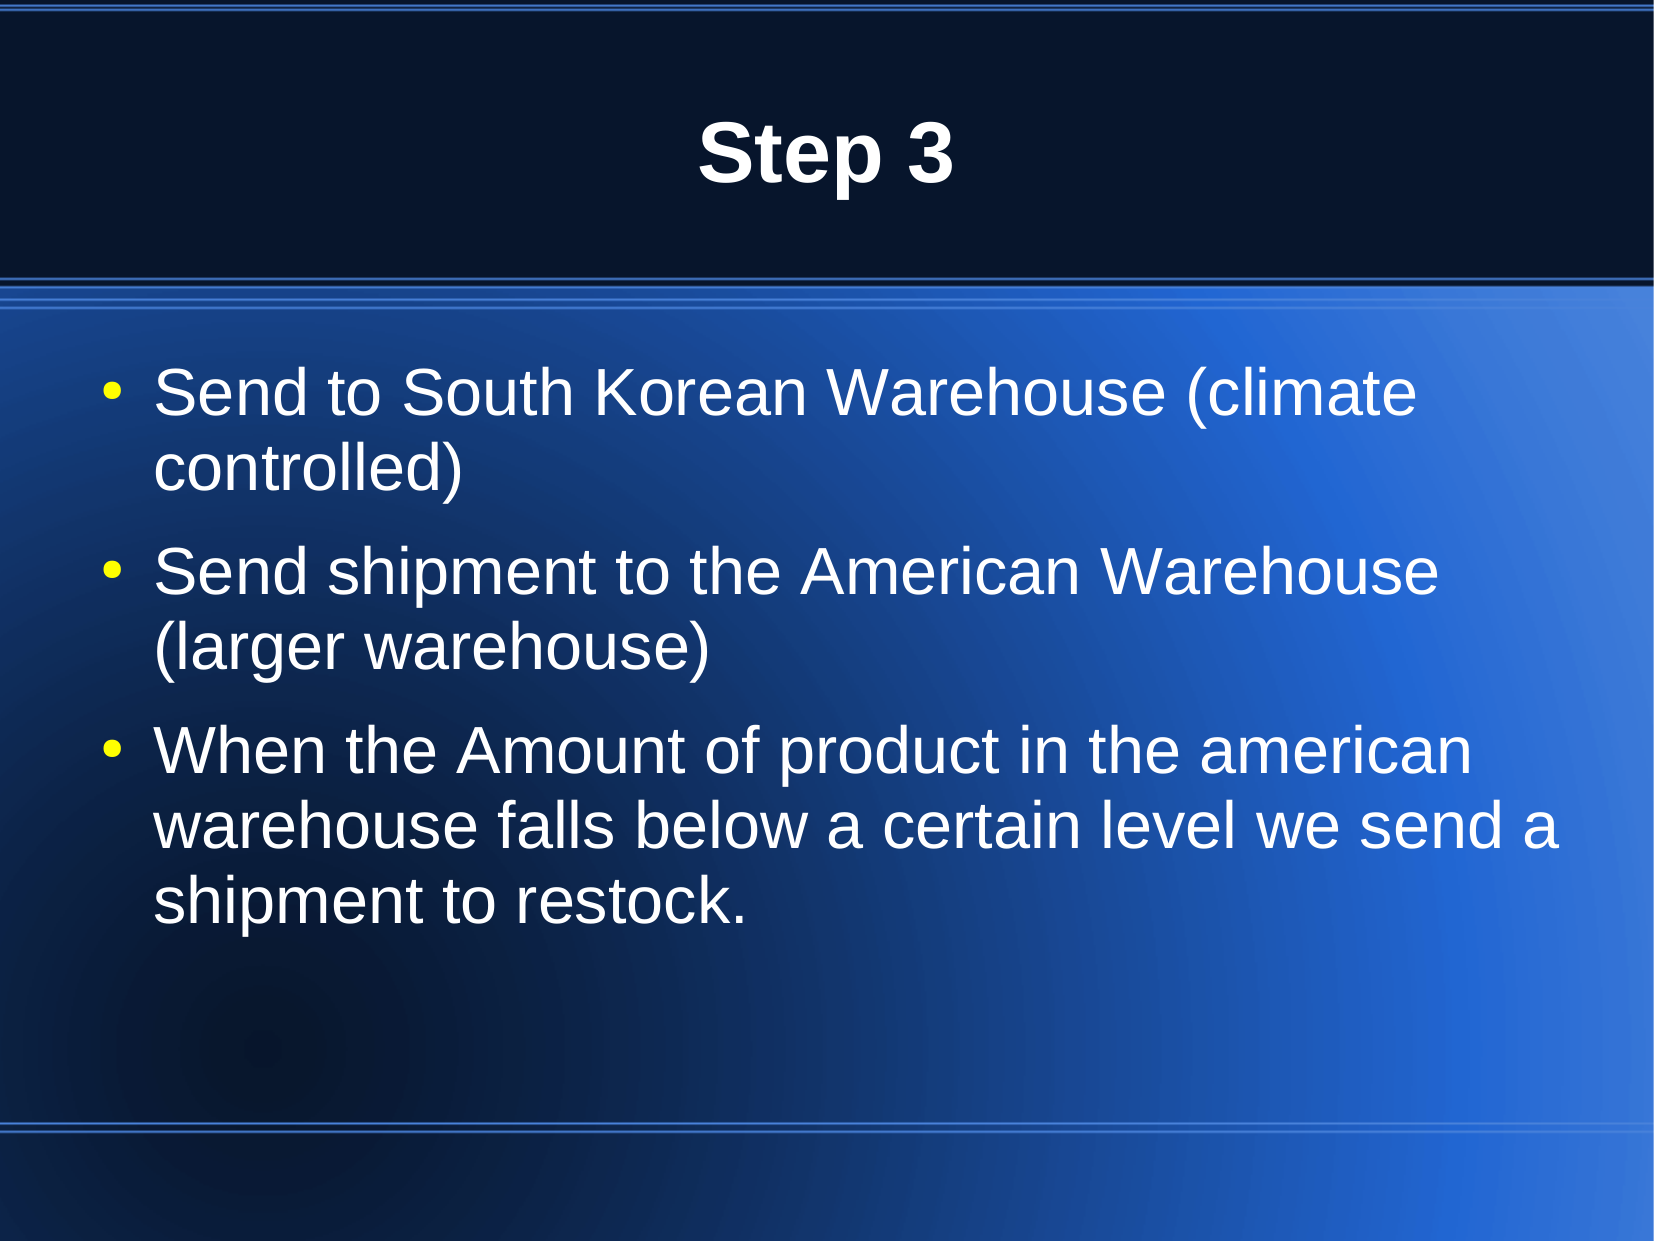

# Step 3
Send to South Korean Warehouse (climate controlled)
Send shipment to the American Warehouse (larger warehouse)
When the Amount of product in the american warehouse falls below a certain level we send a shipment to restock.